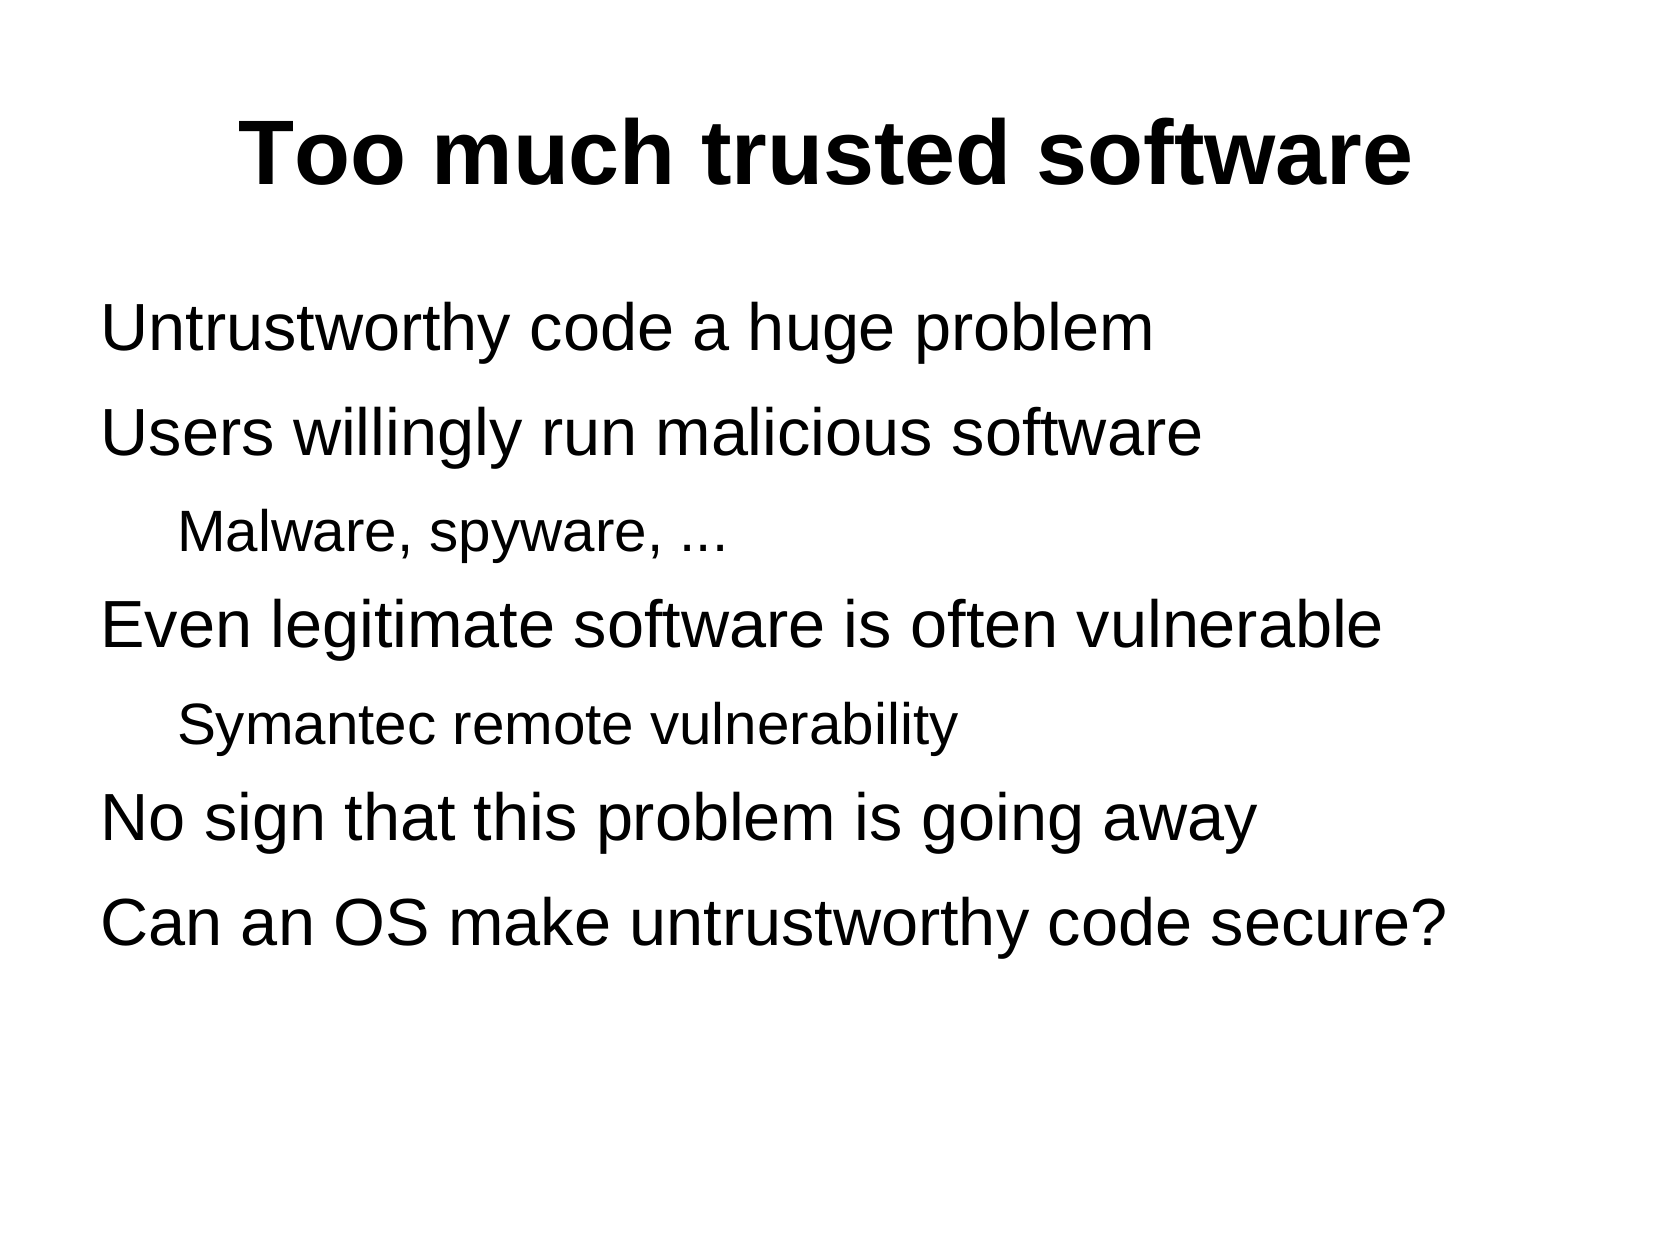

# Too much trusted software
Untrustworthy code a huge problem
Users willingly run malicious software
Malware, spyware, ...
Even legitimate software is often vulnerable
Symantec remote vulnerability
No sign that this problem is going away
Can an OS make untrustworthy code secure?